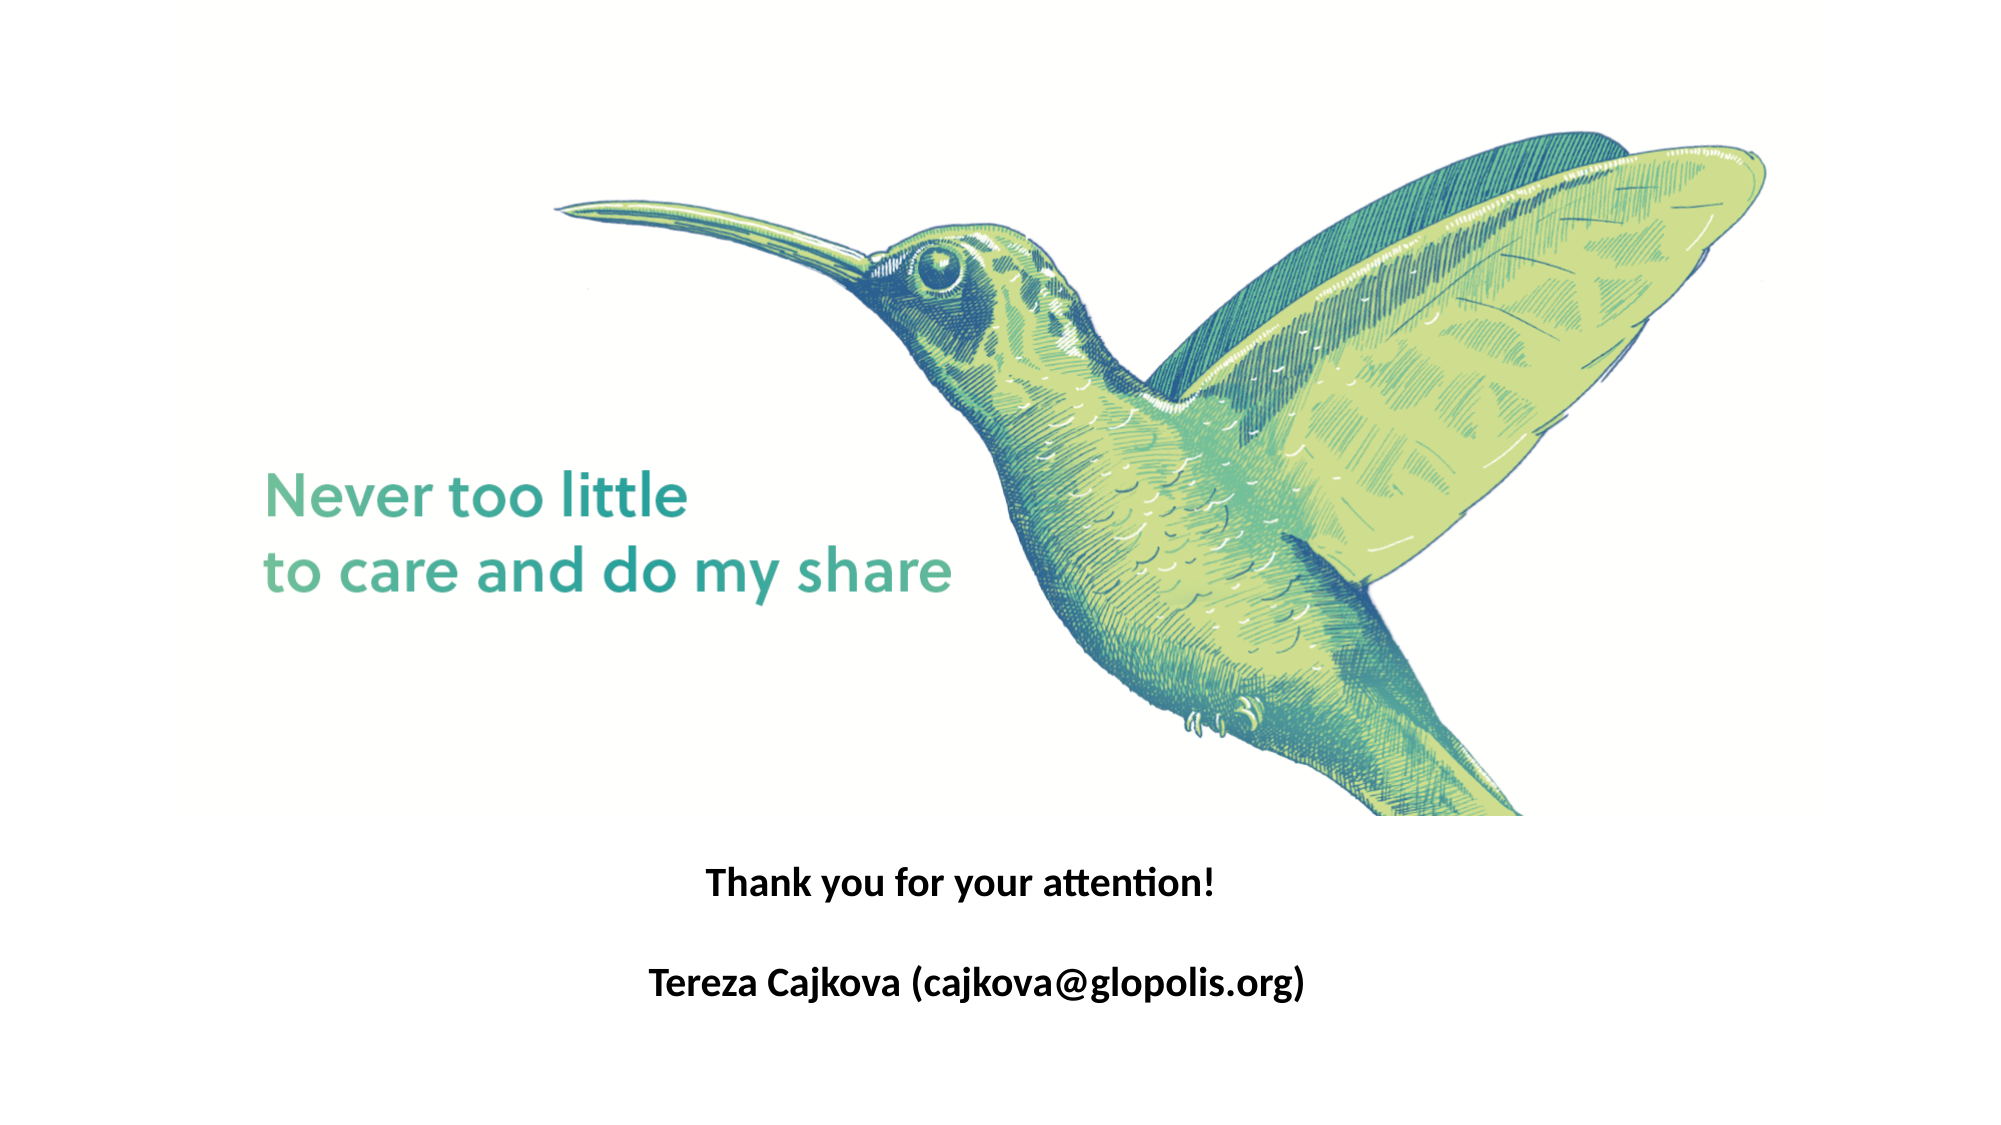

#
 Thank you for your attention!
 Tereza Cajkova (cajkova@glopolis.org)